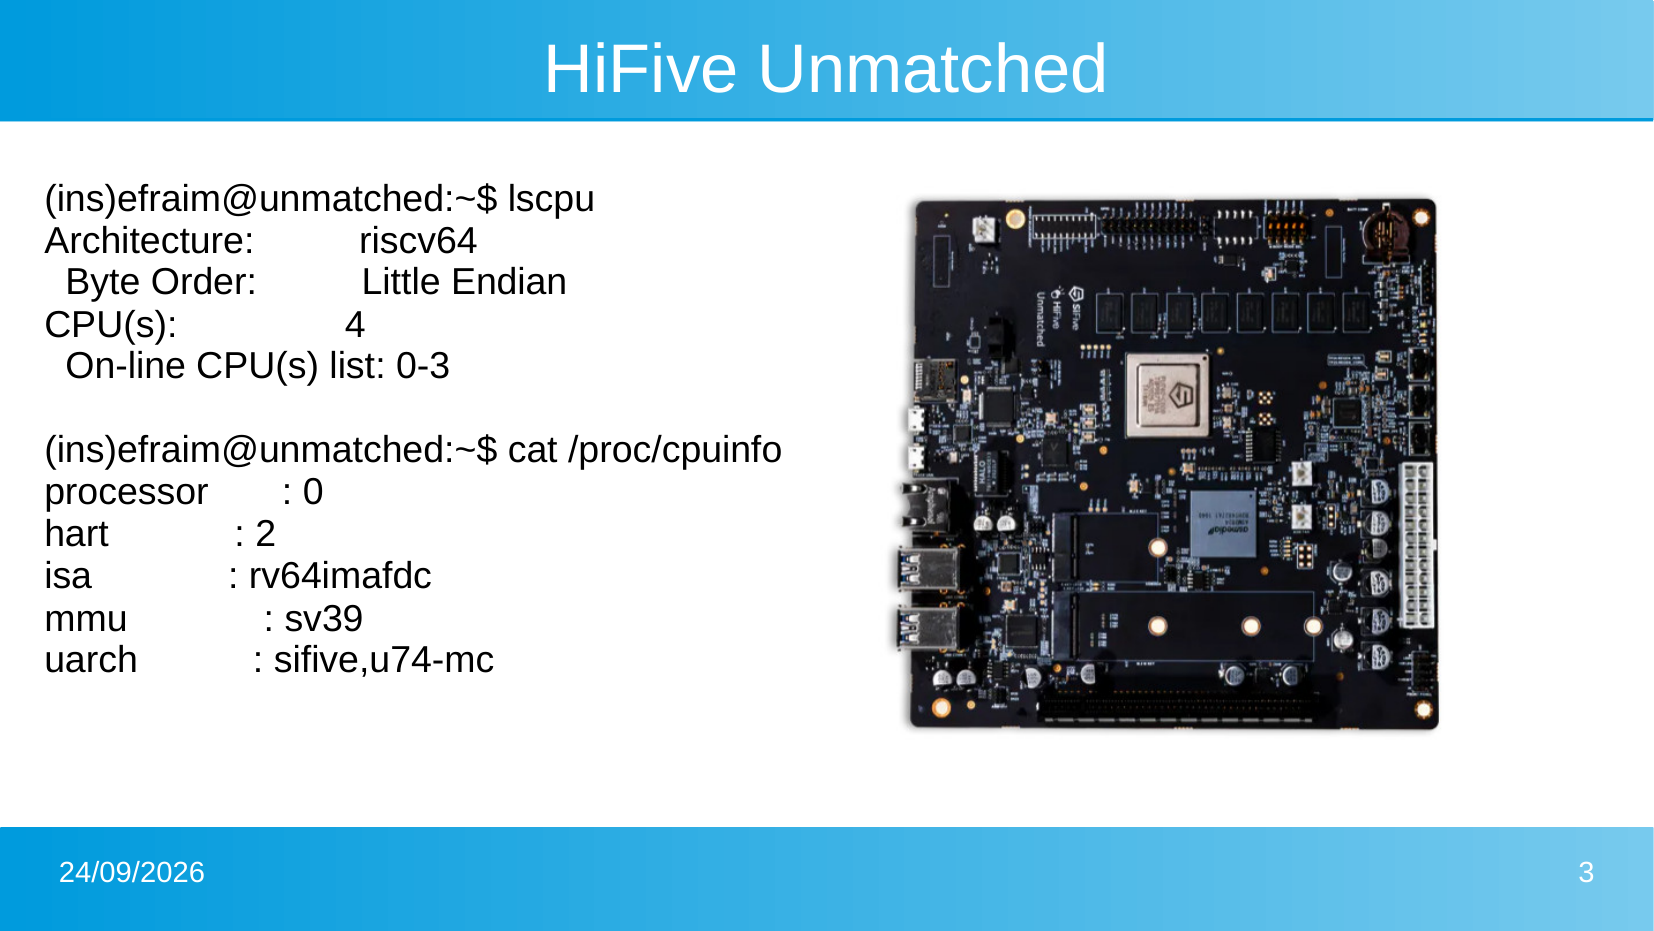

# HiFive Unmatched
(ins)efraim@unmatched:~$ lscpu
Architecture: riscv64
 Byte Order: Little Endian
CPU(s): 4
 On-line CPU(s) list: 0-3
(ins)efraim@unmatched:~$ cat /proc/cpuinfo
processor : 0
hart : 2
isa : rv64imafdc
mmu : sv39
uarch : sifive,u74-mc
3